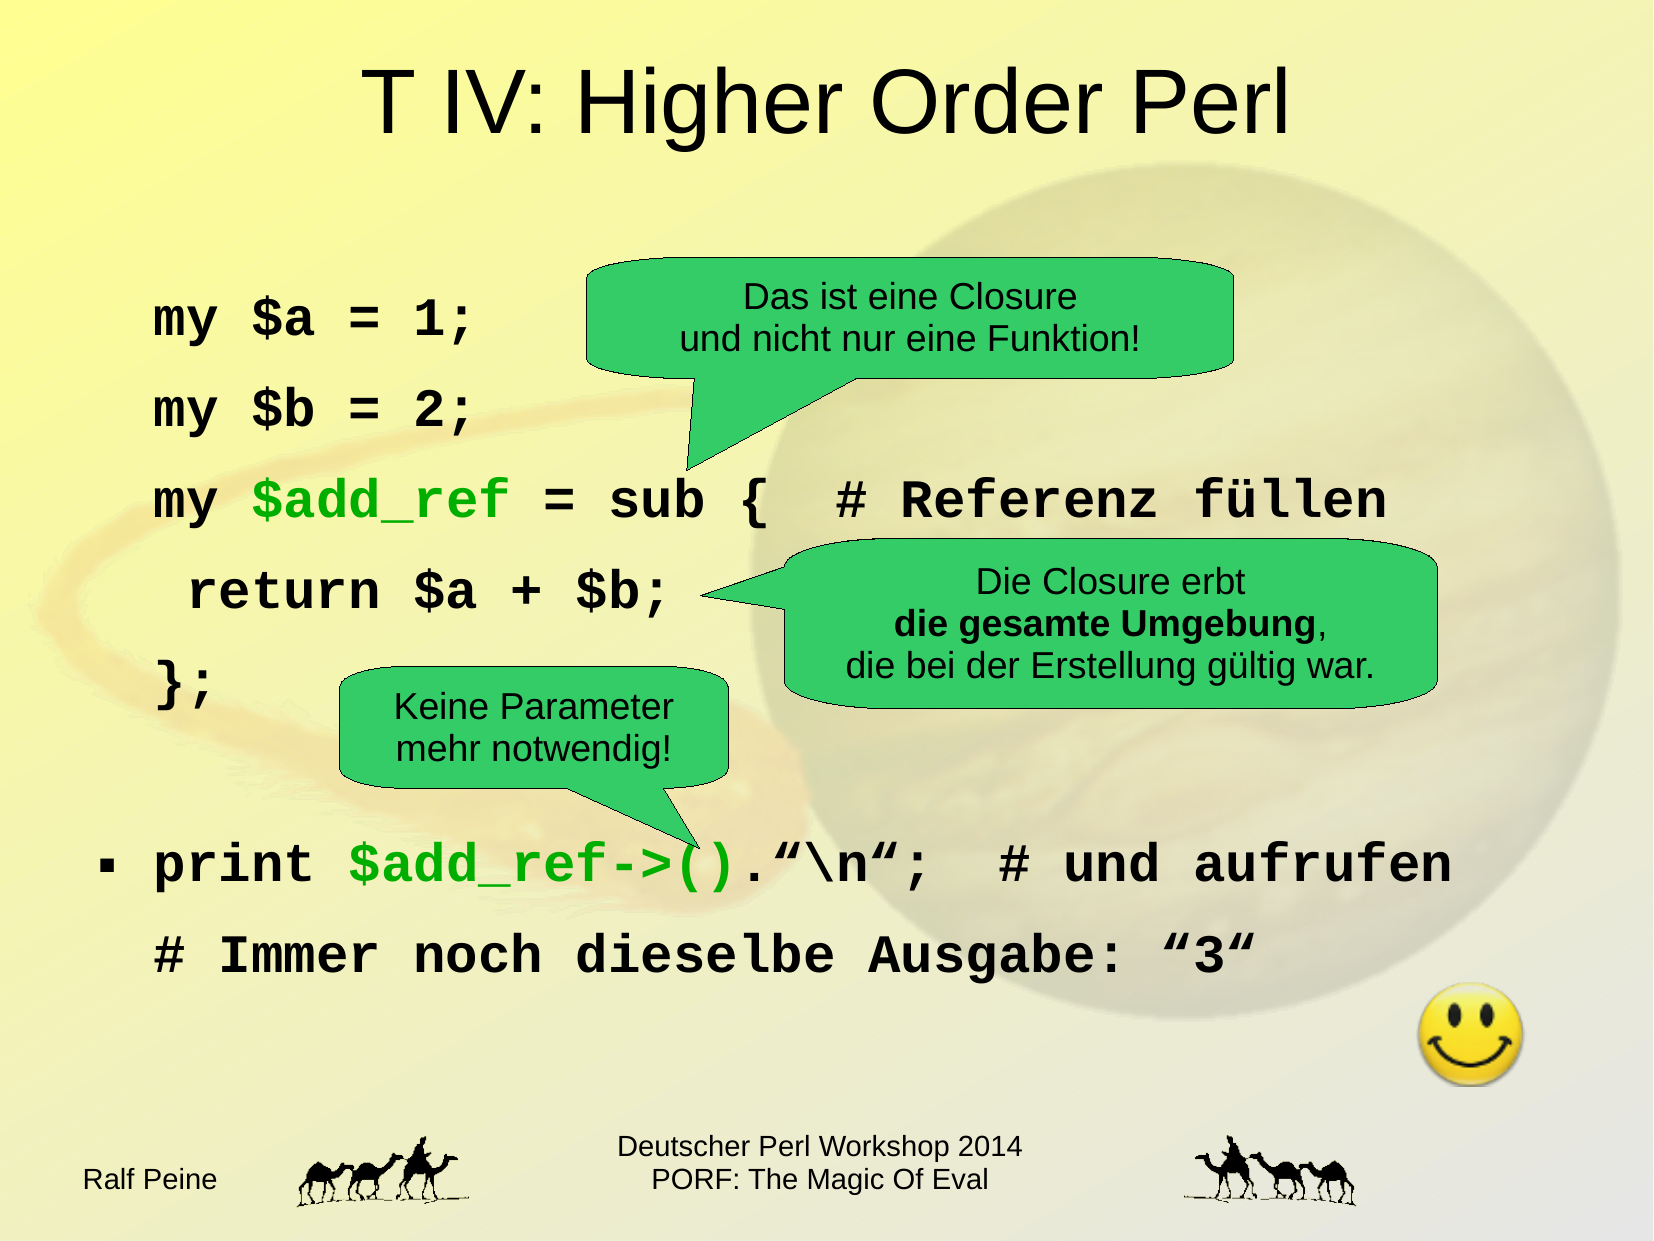

# T IV: Higher Order Perl
Das ist eine Closure
und nicht nur eine Funktion!
my $a = 1;
my $b = 2;
my $add_ref = sub { # Referenz füllen
 return $a + $b;
};
print $add_ref->().“\n“; # und aufrufen
# Immer noch dieselbe Ausgabe: “3“
Compilerfehler ?
NEIN !!
Die Closure erbt
die gesamte Umgebung,
die bei der Erstellung gültig war.
Keine Parameter
mehr notwendig!